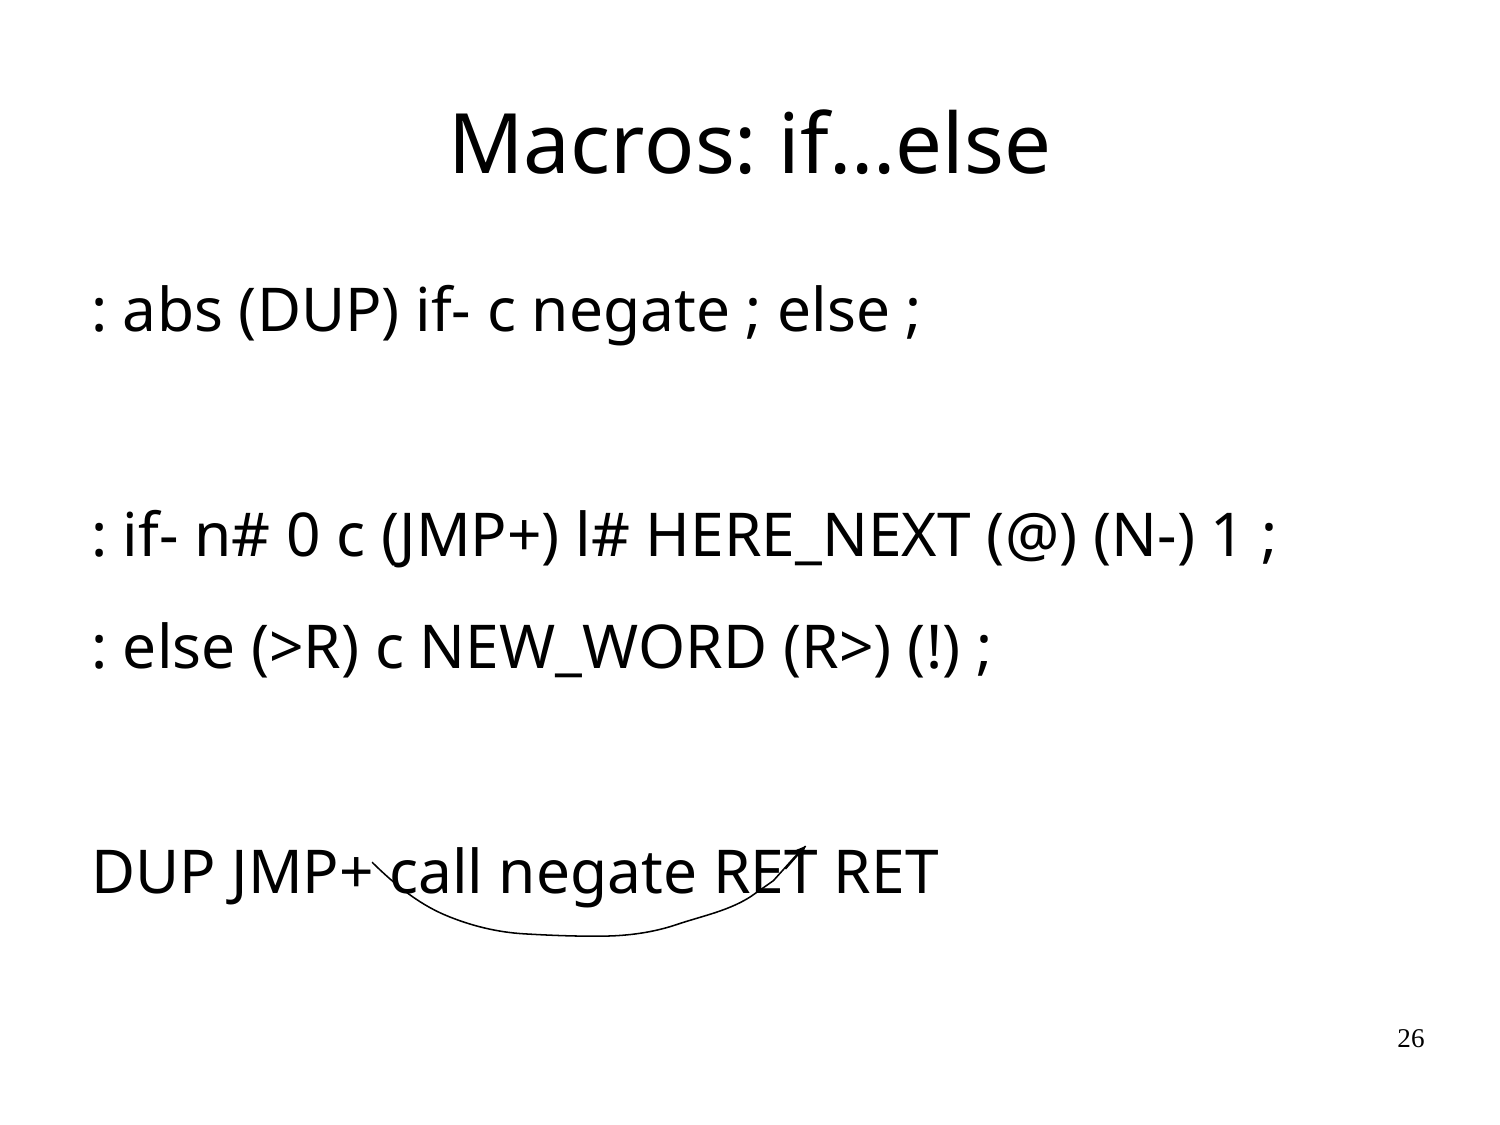

# Macros: if...else
: abs (DUP) if- c negate ; else ;
: if- n# 0 c (JMP+) l# HERE_NEXT (@) (N-) 1 ;
: else (>R) c NEW_WORD (R>) (!) ;
DUP JMP+ call negate RET RET
26